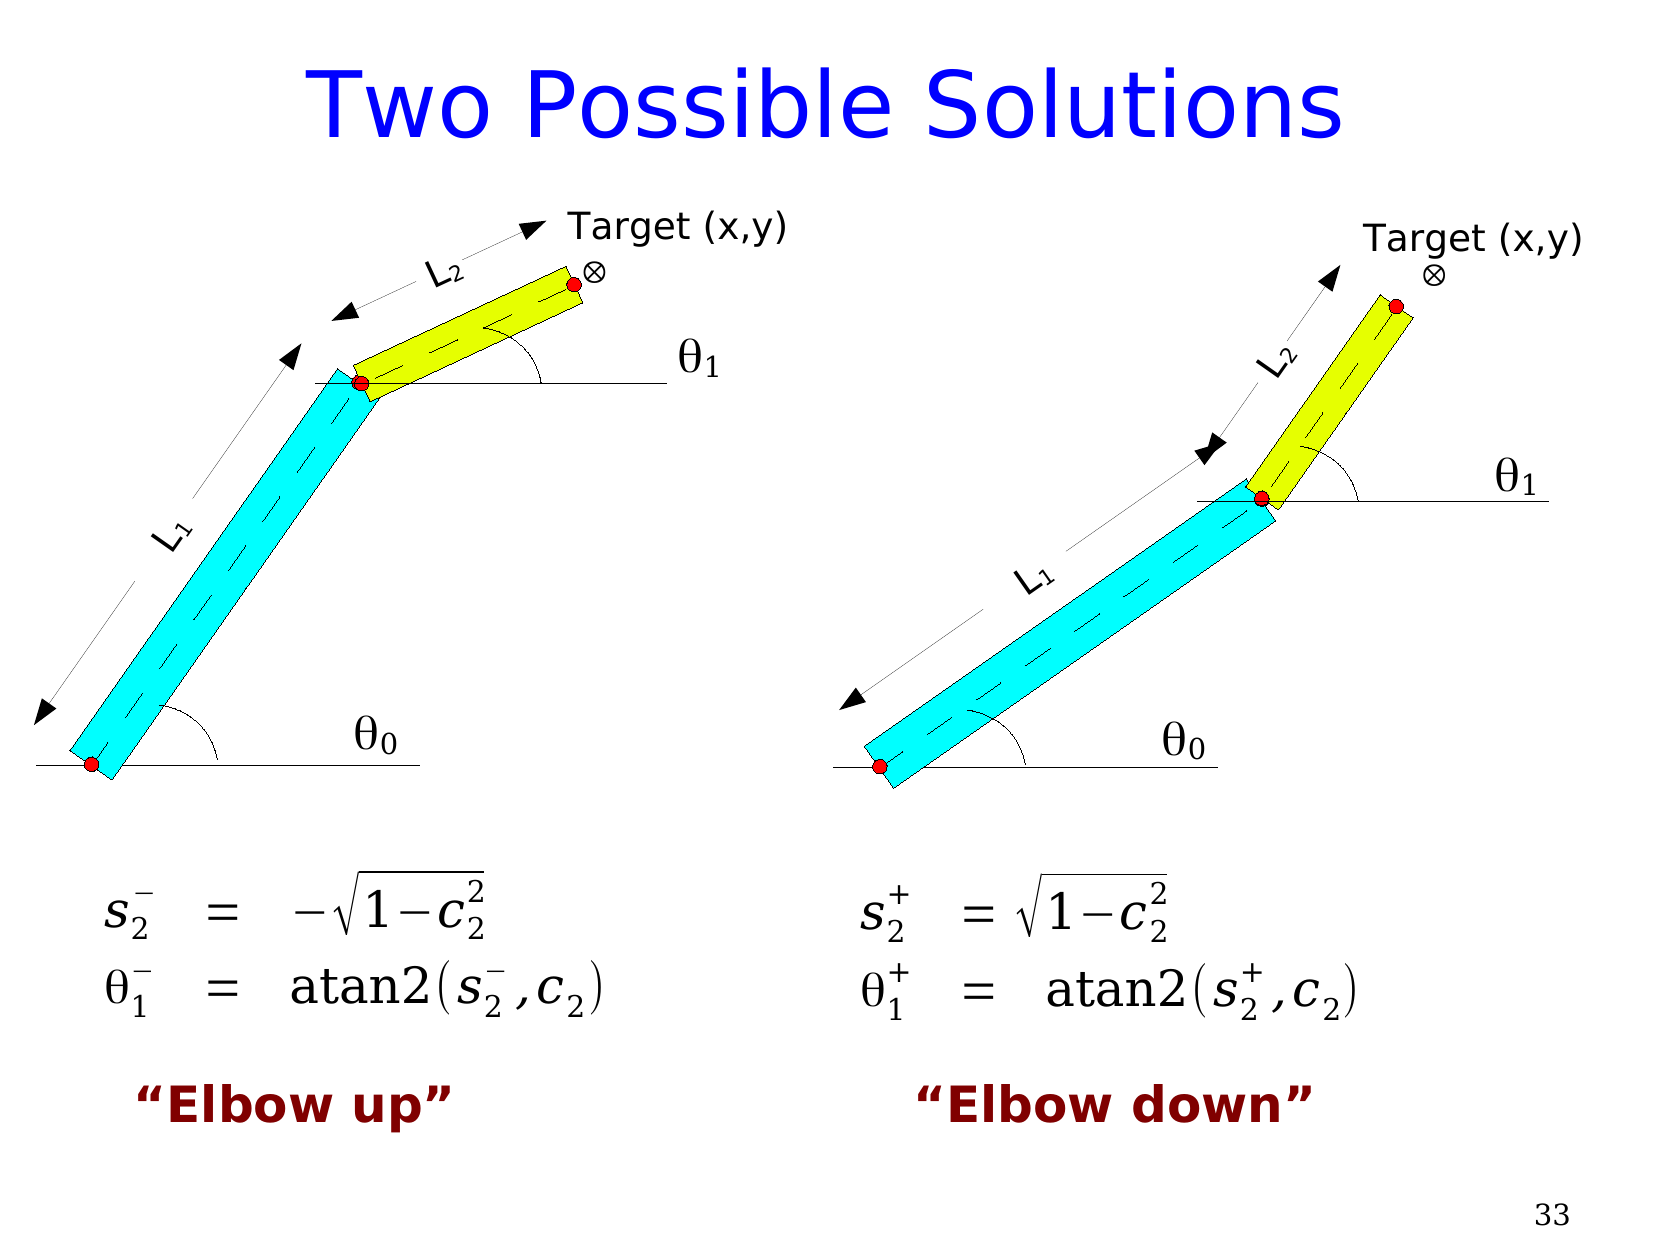

# Two Possible Solutions
 Target (x,y)
 
L2
 q1
L1
 q0
Target (x,y)
 
L2
L1
 q1
 q0
“Elbow up”
“Elbow down”
33